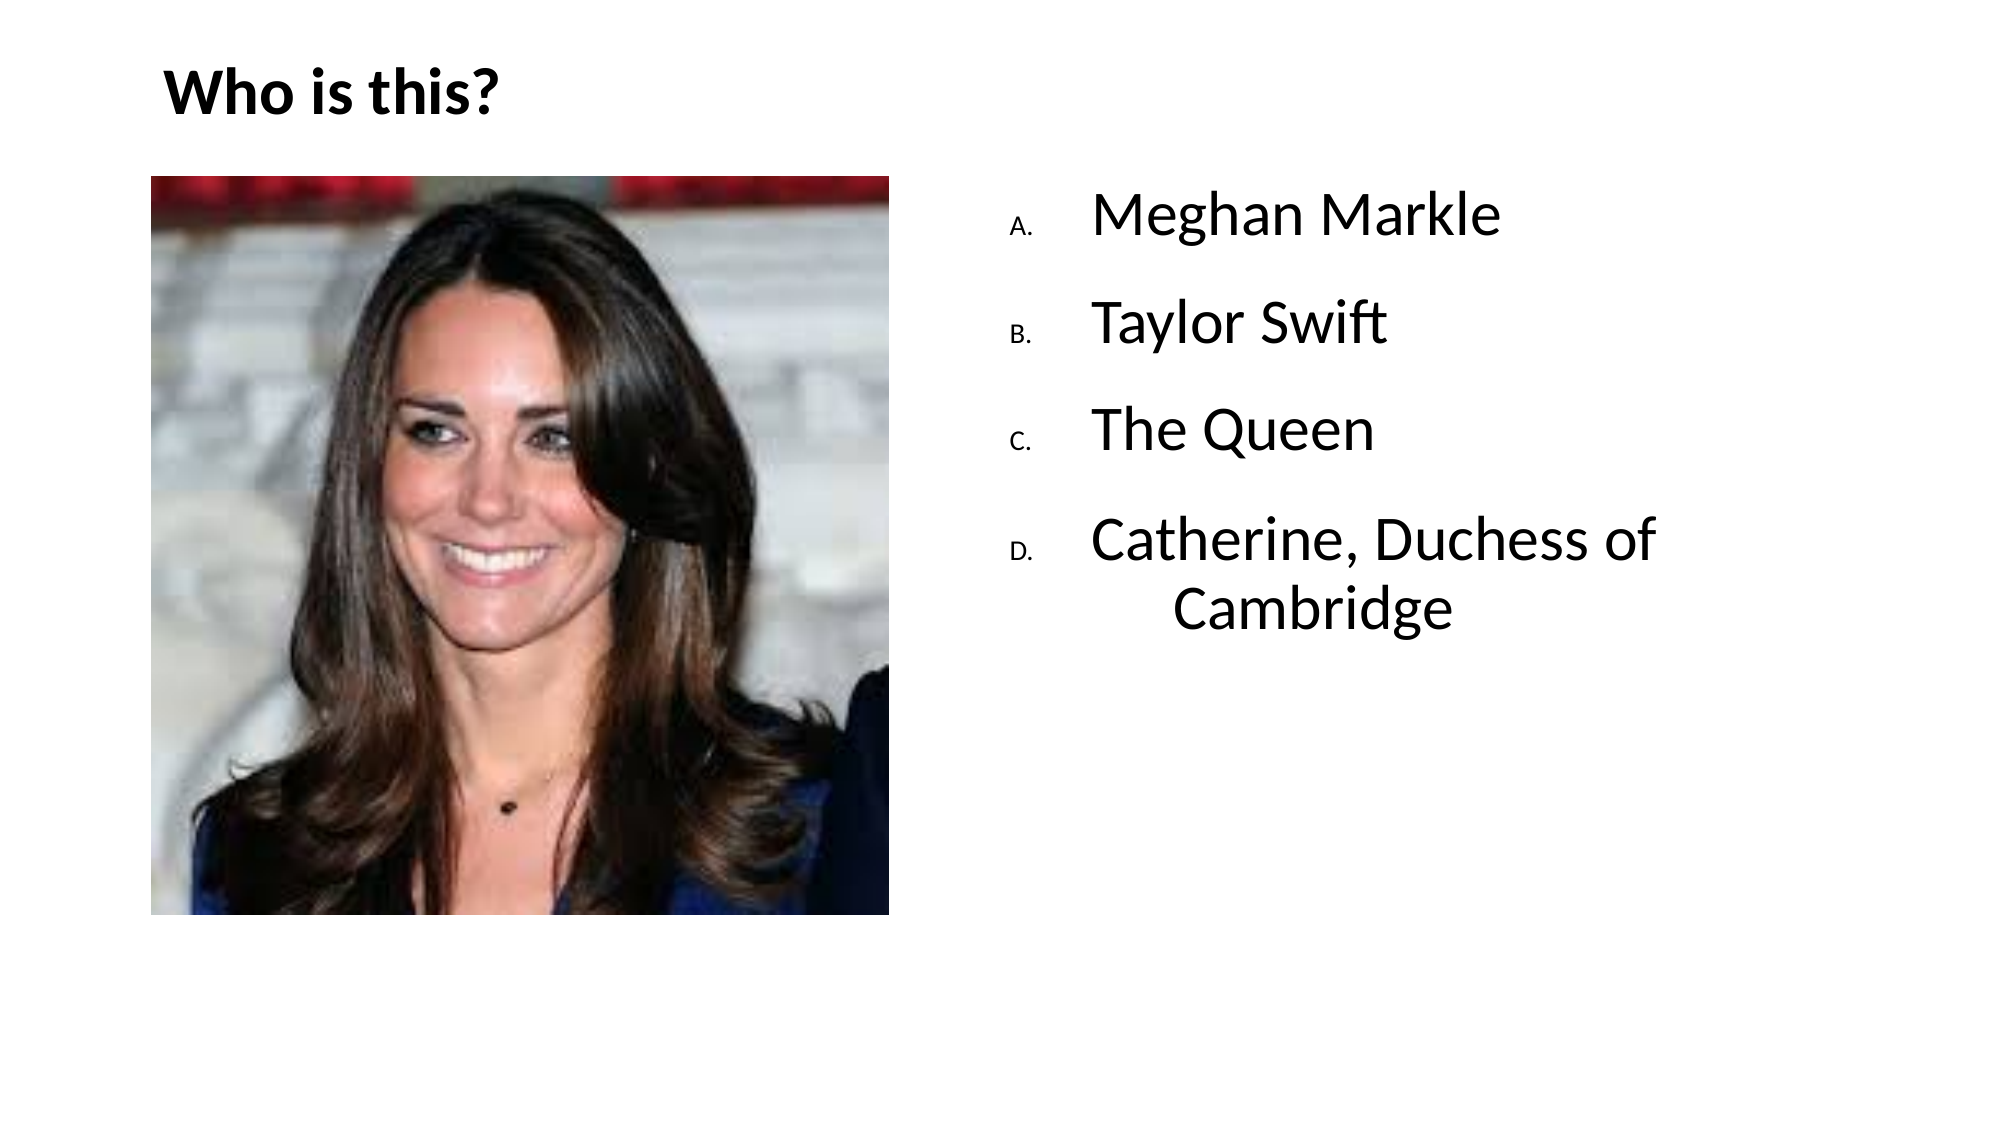

Who is this?
# Meghan Markle
Taylor Swift
The Queen
Catherine, Duchess of Cambridge